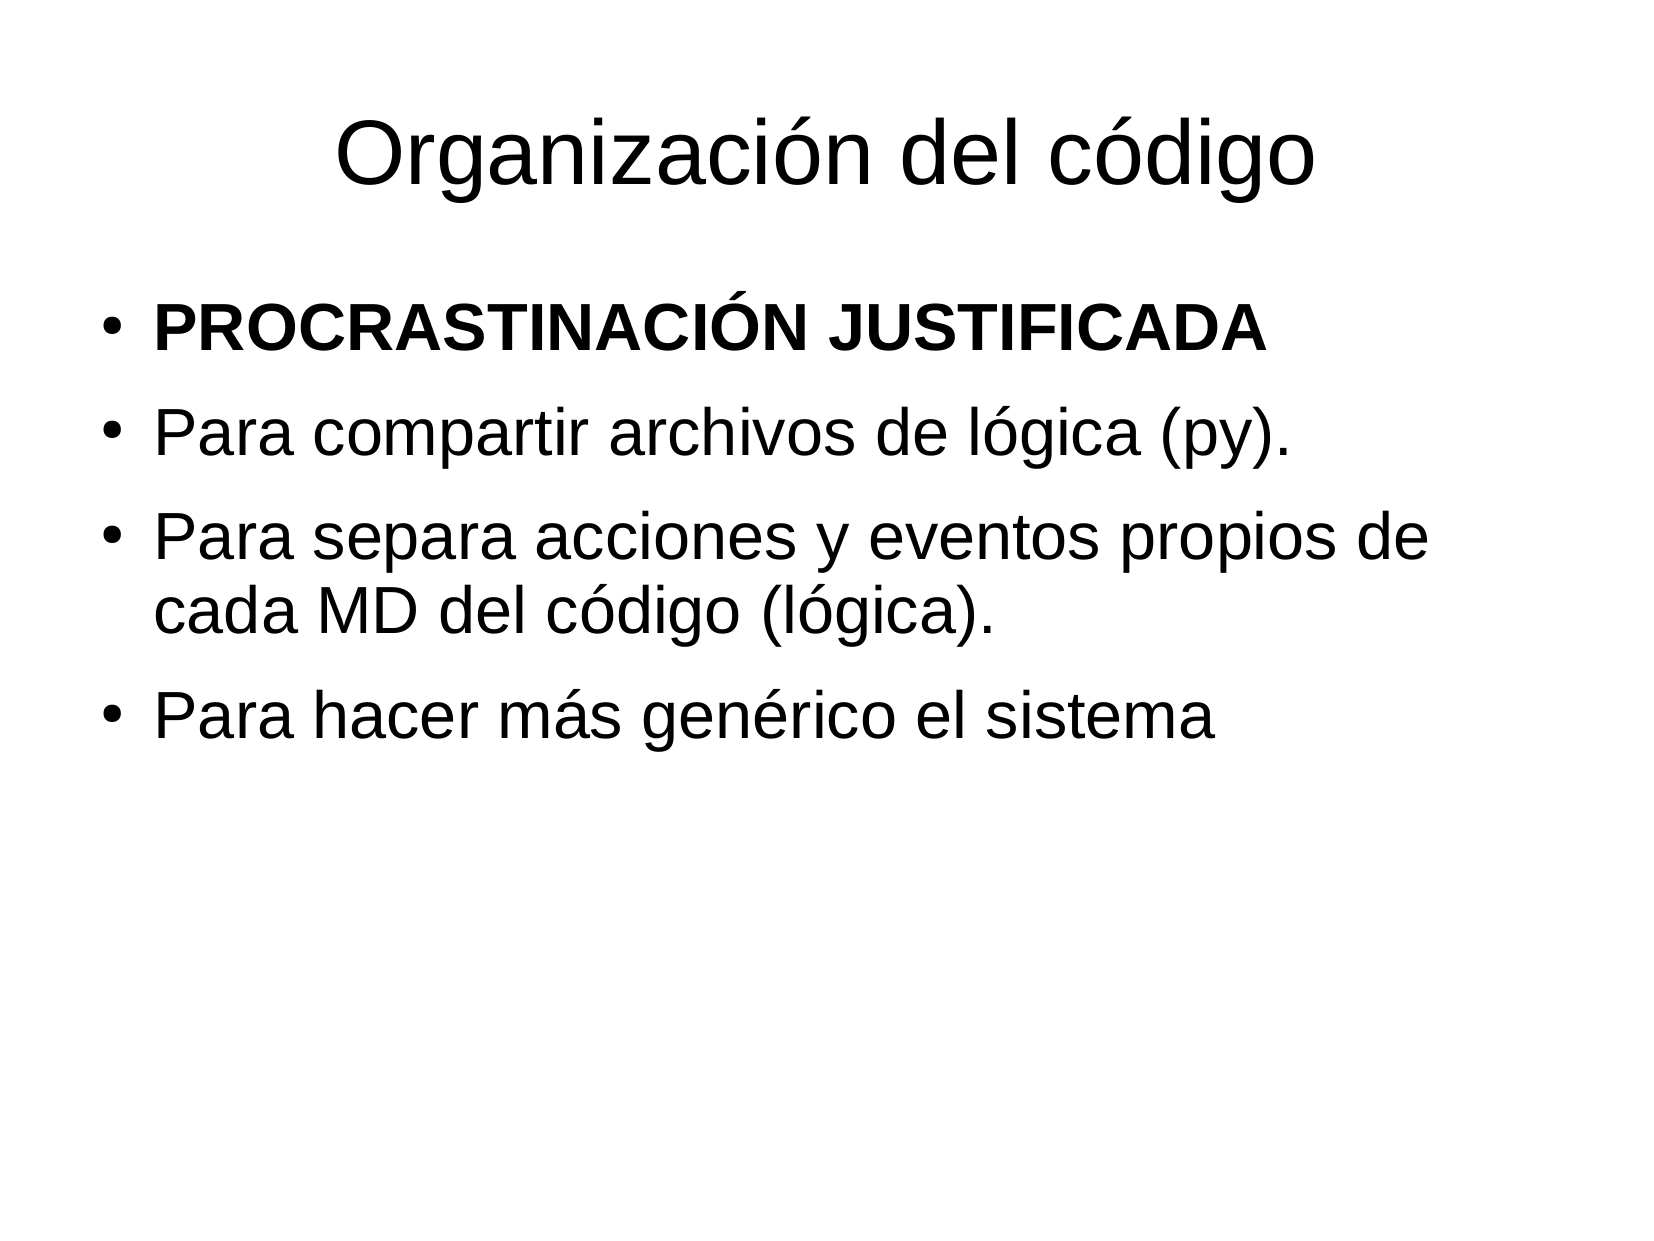

# Organización del código
PROCRASTINACIÓN JUSTIFICADA
Para compartir archivos de lógica (py).
Para separa acciones y eventos propios de cada MD del código (lógica).
Para hacer más genérico el sistema